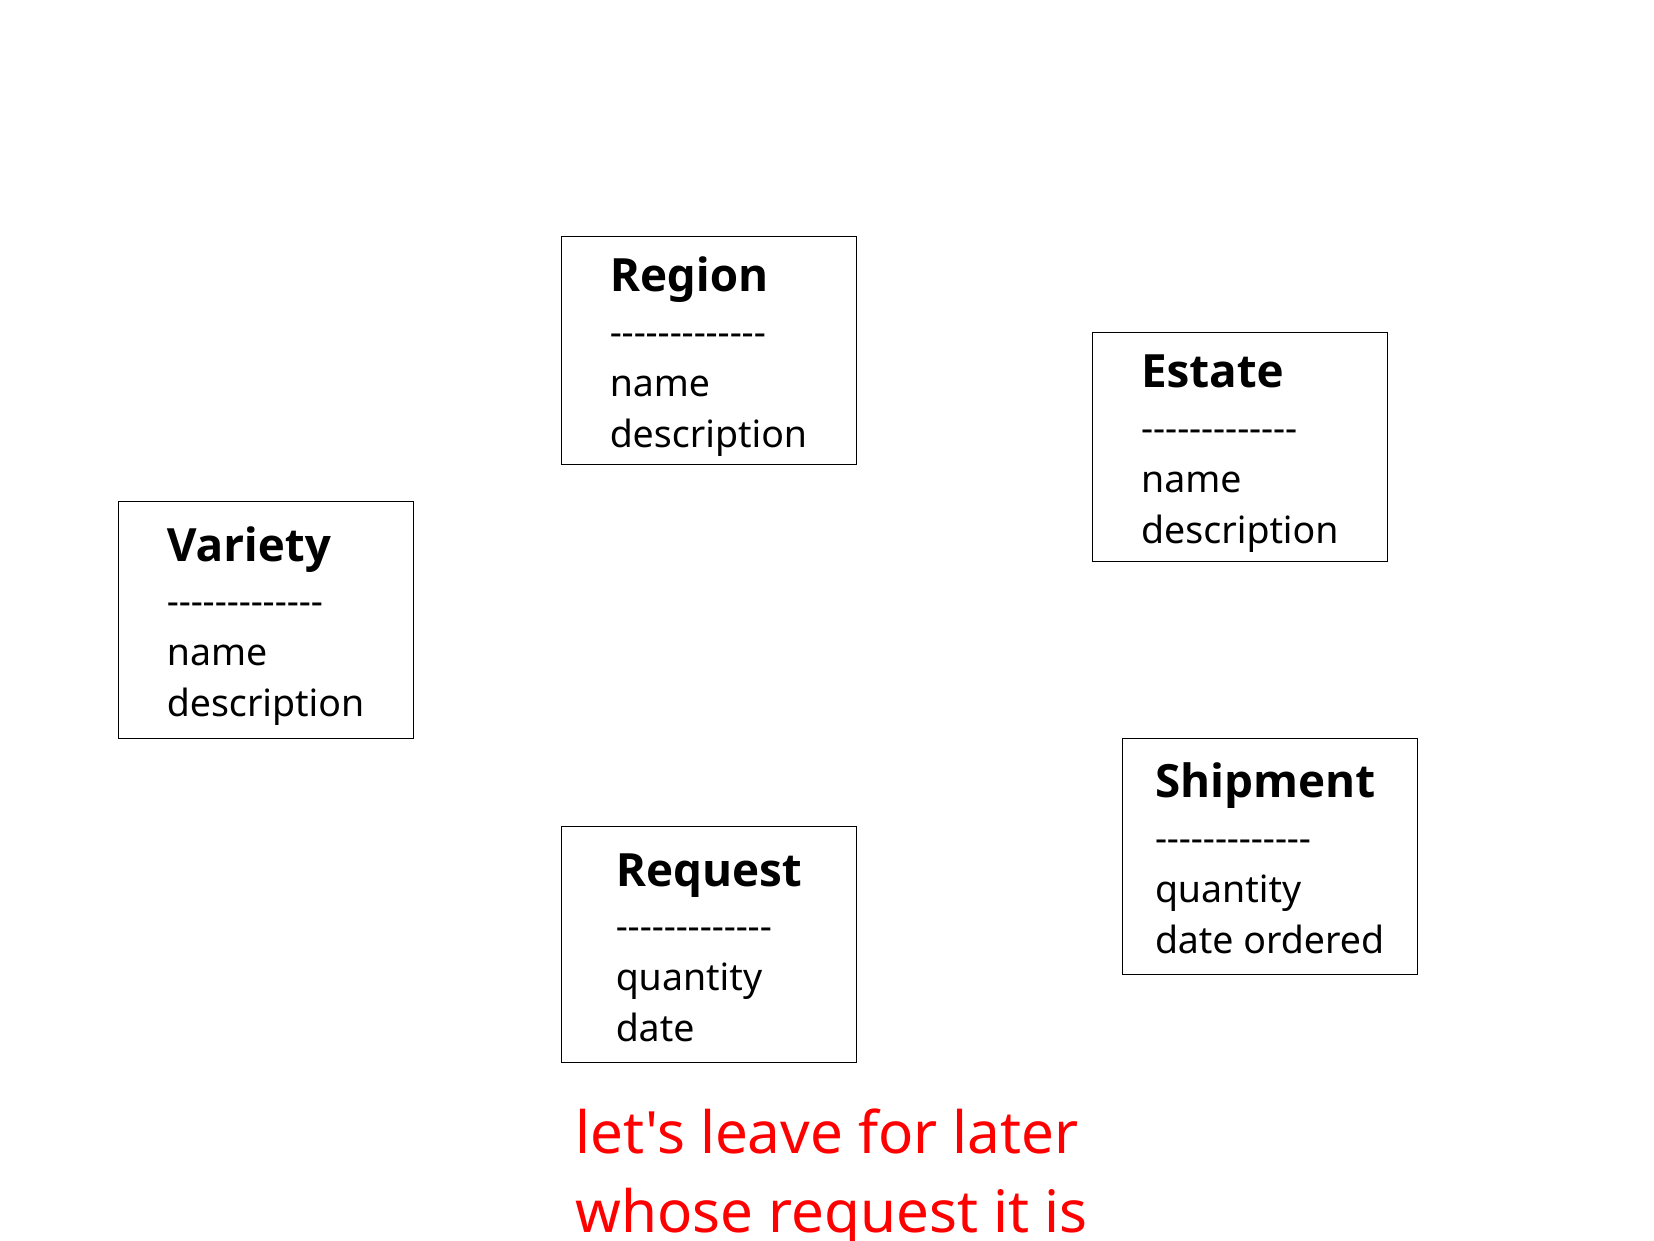

Region
-------------
name
description
Estate
-------------
name
description
Variety
-------------
name
description
Shipment
-------------
quantity
date ordered
Request
-------------
quantity
date
let's leave for later
whose request it is